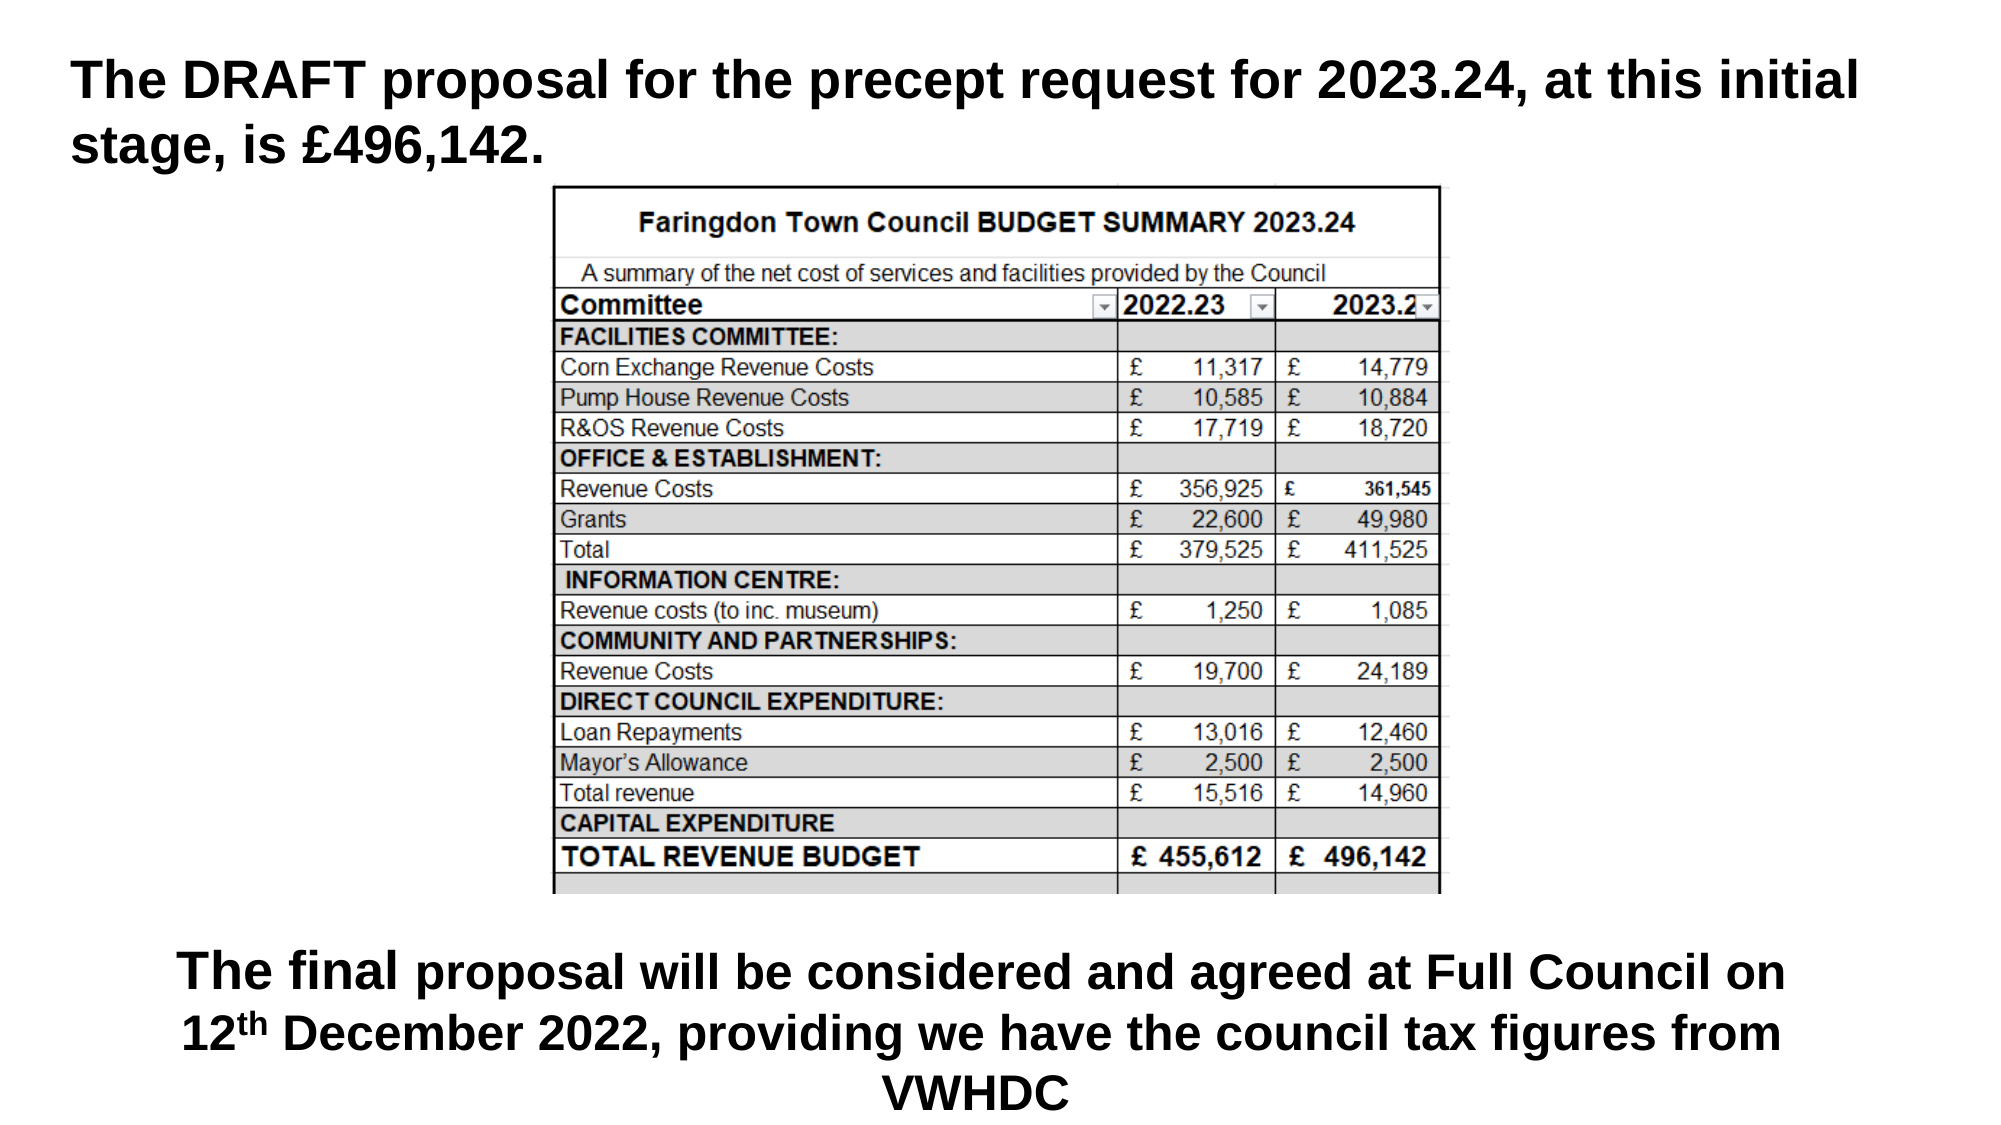

The DRAFT proposal for the precept request for 2023.24, at this initial stage, is £496,142.
The final proposal will be considered and agreed at Full Council on 12th December 2022, providing we have the council tax figures from VWHDC